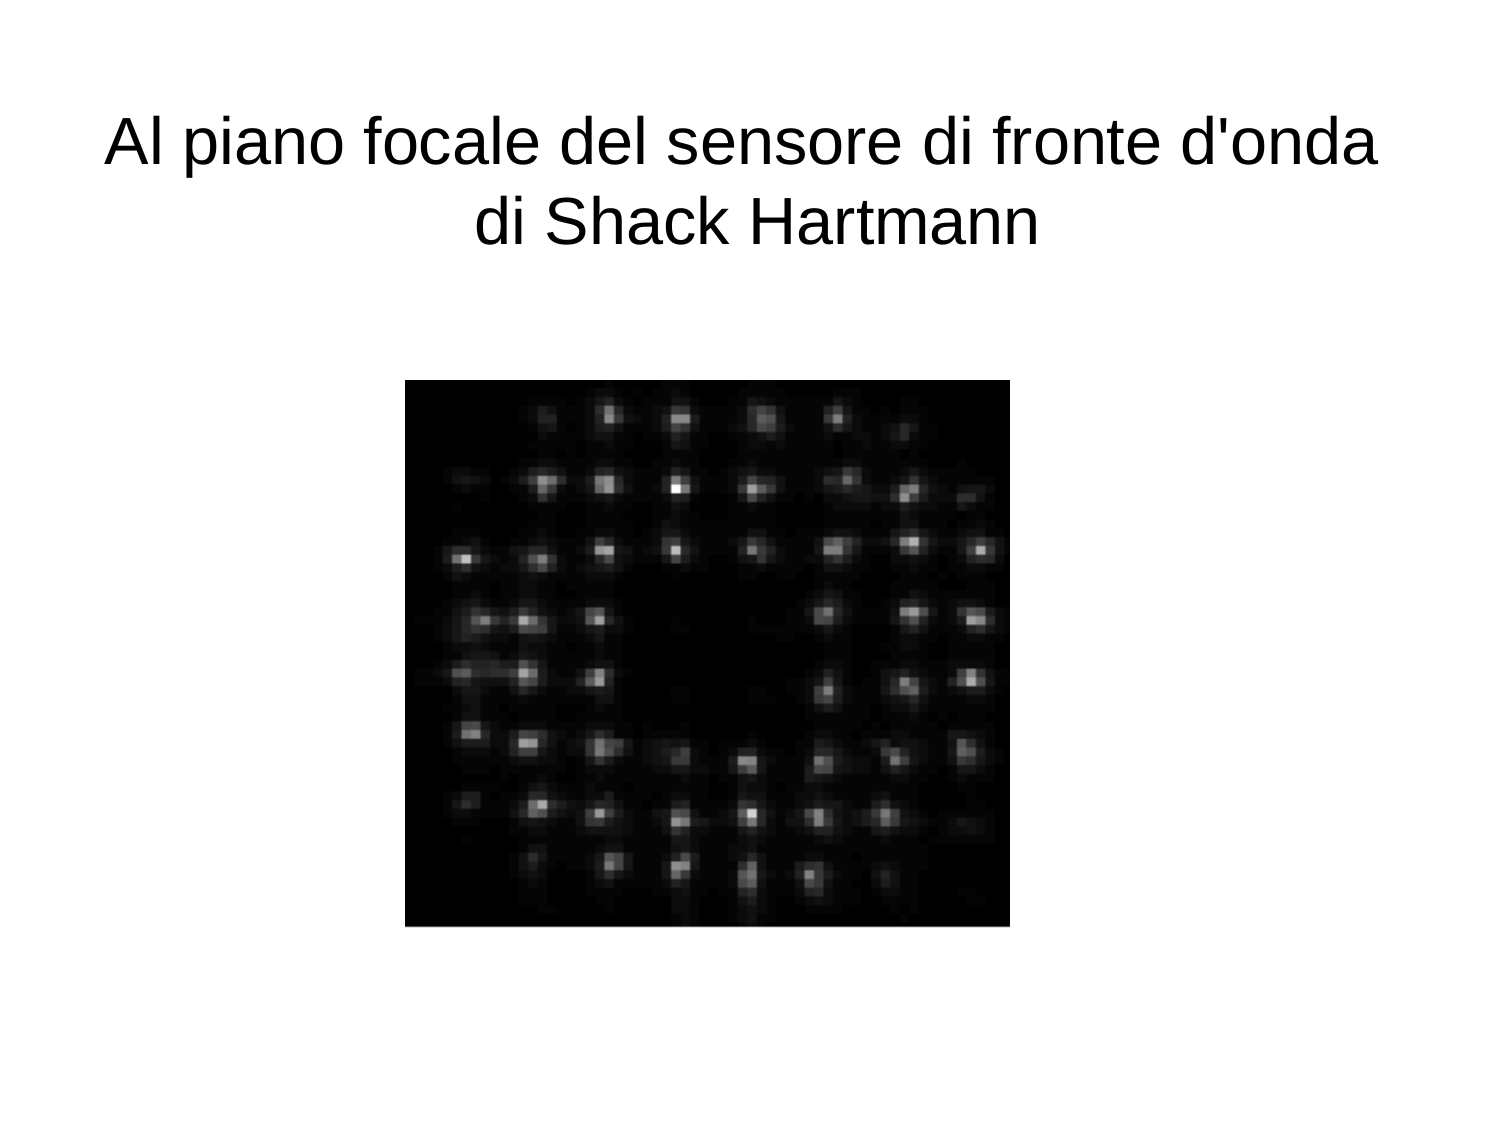

Al piano focale del sensore di fronte d'onda
 di Shack Hartmann